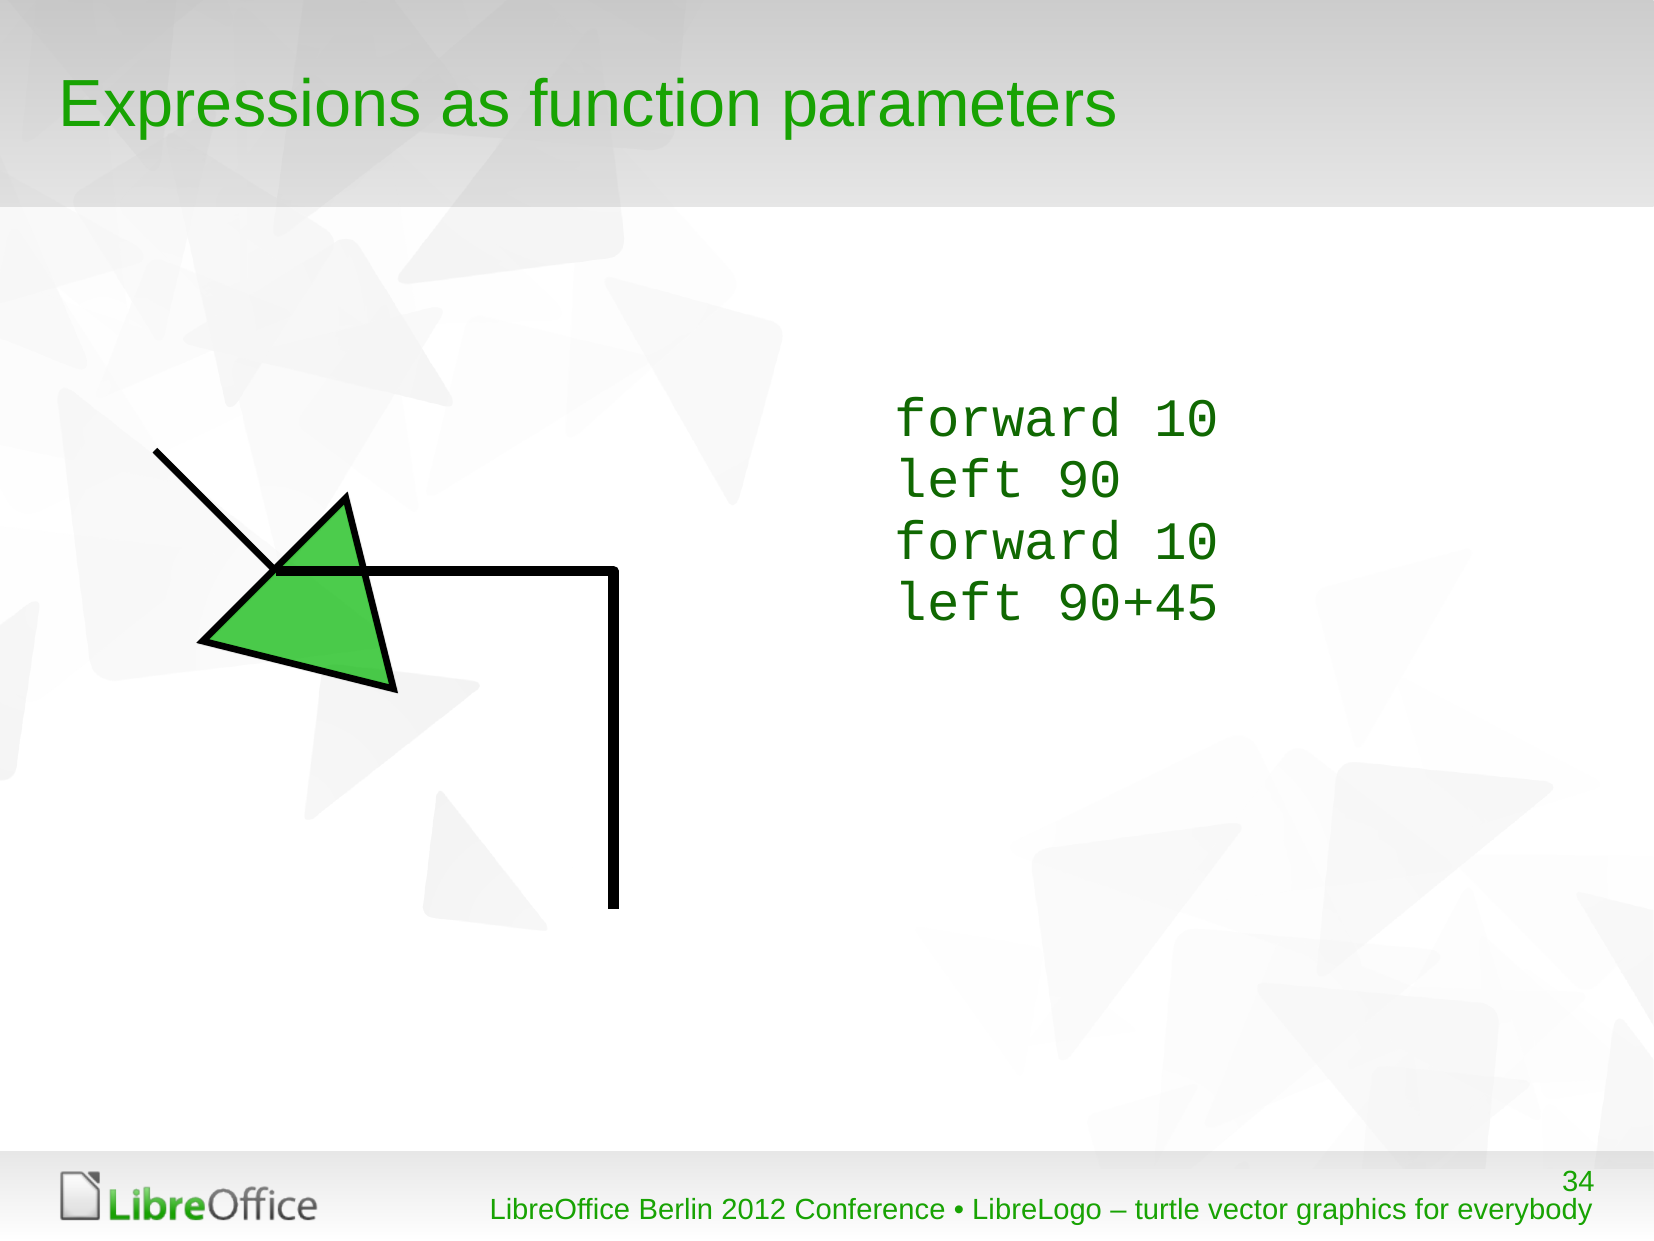

# Expressions as function parameters
forward 10
left 90
forward 10
left 90+45
34
LibreOffice Berlin 2012 Conference • LibreLogo – turtle vector graphics for everybody